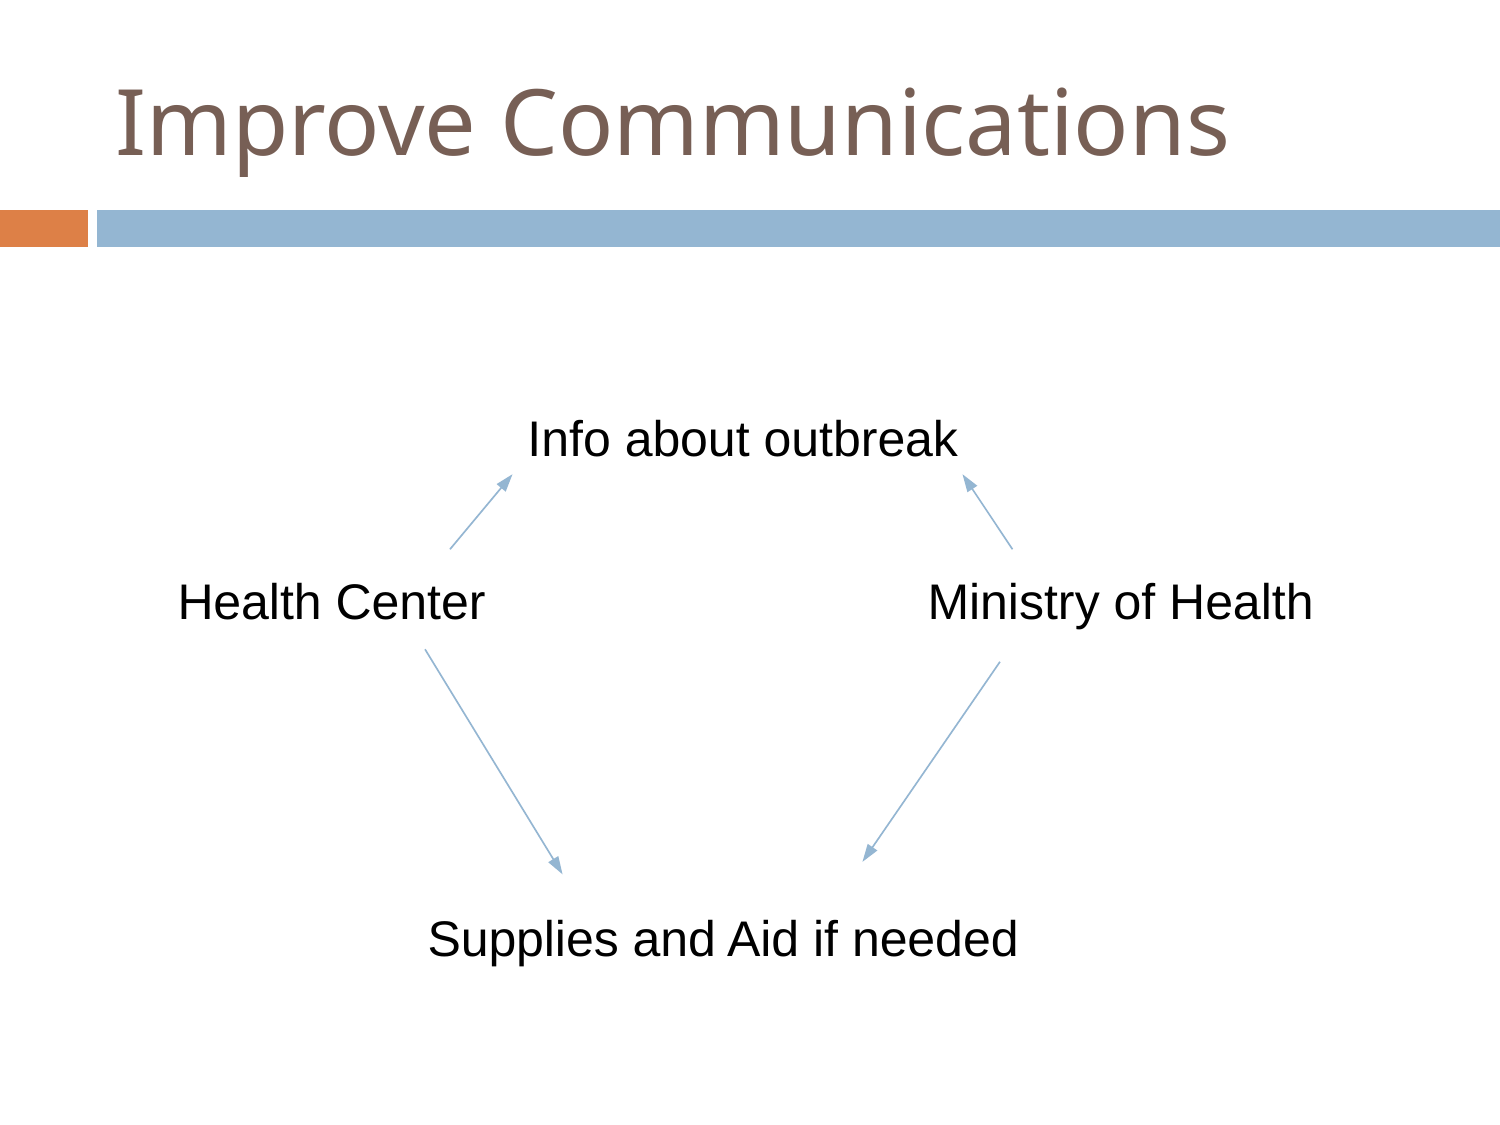

# Improve Communications
Info about outbreak
Health Center
Ministry of Health
Supplies and Aid if needed